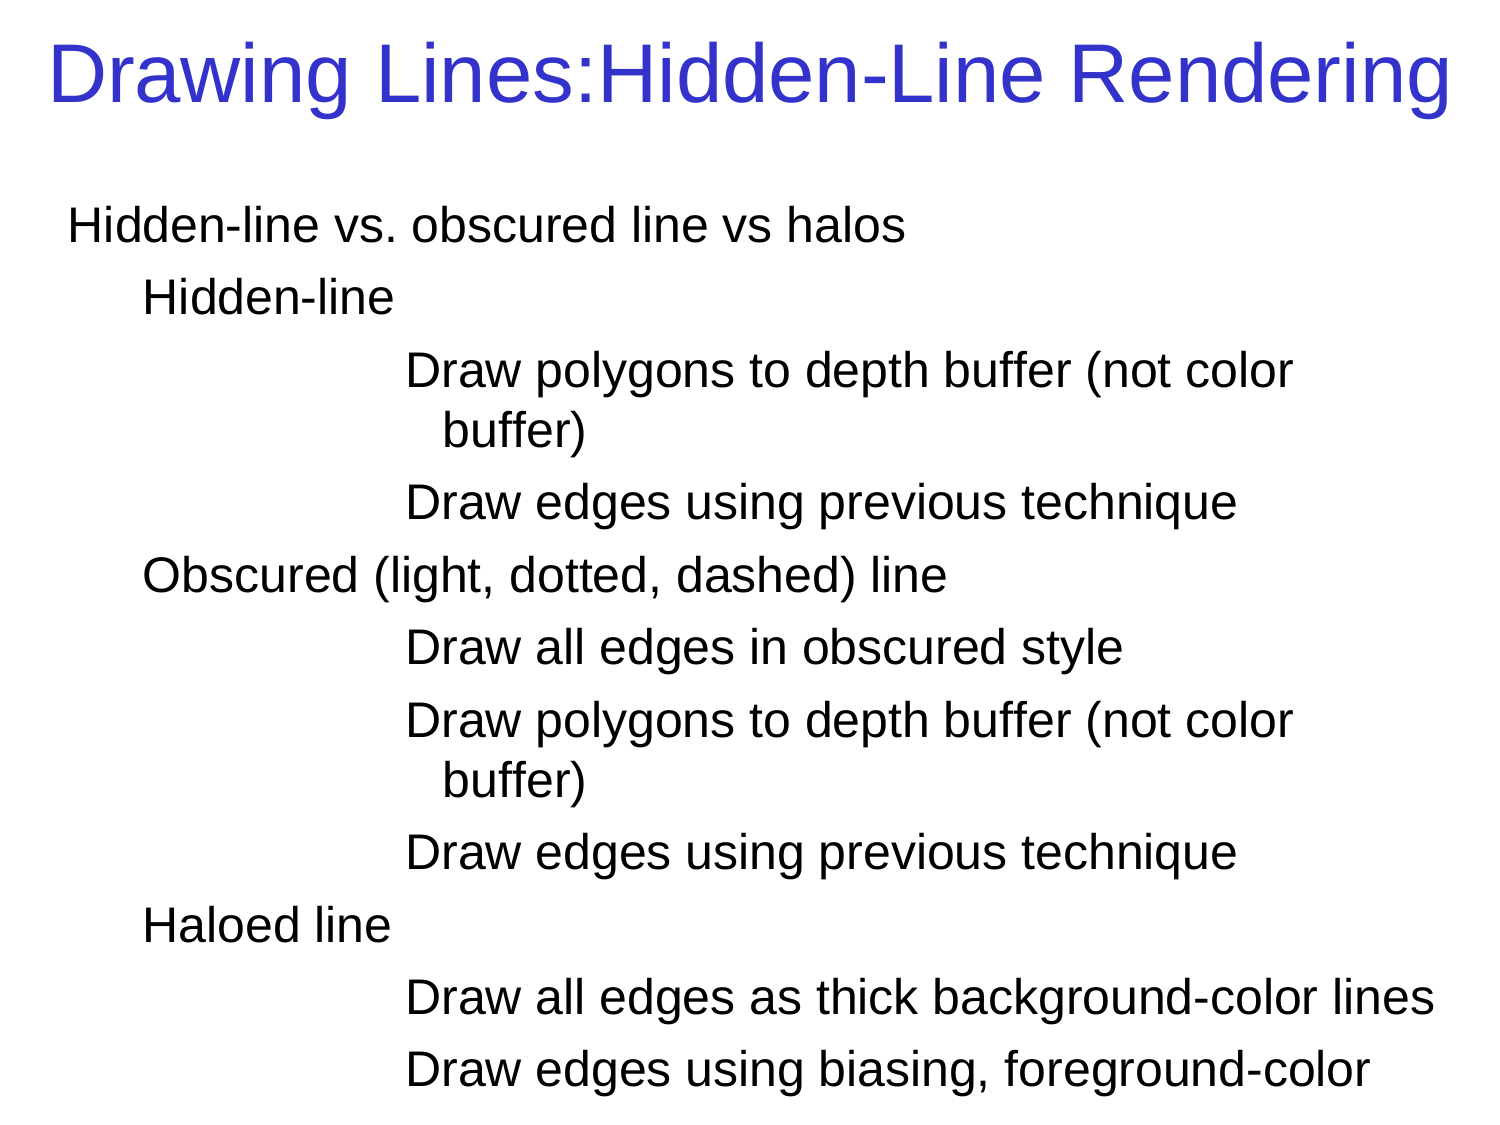

# Drawing Lines:Hidden-Line Rendering
Hidden-line vs. obscured line vs halos
Hidden-line
Draw polygons to depth buffer (not color buffer)
Draw edges using previous technique
Obscured (light, dotted, dashed) line
Draw all edges in obscured style
Draw polygons to depth buffer (not color buffer)
Draw edges using previous technique
Haloed line
Draw all edges as thick background-color lines
Draw edges using biasing, foreground-color